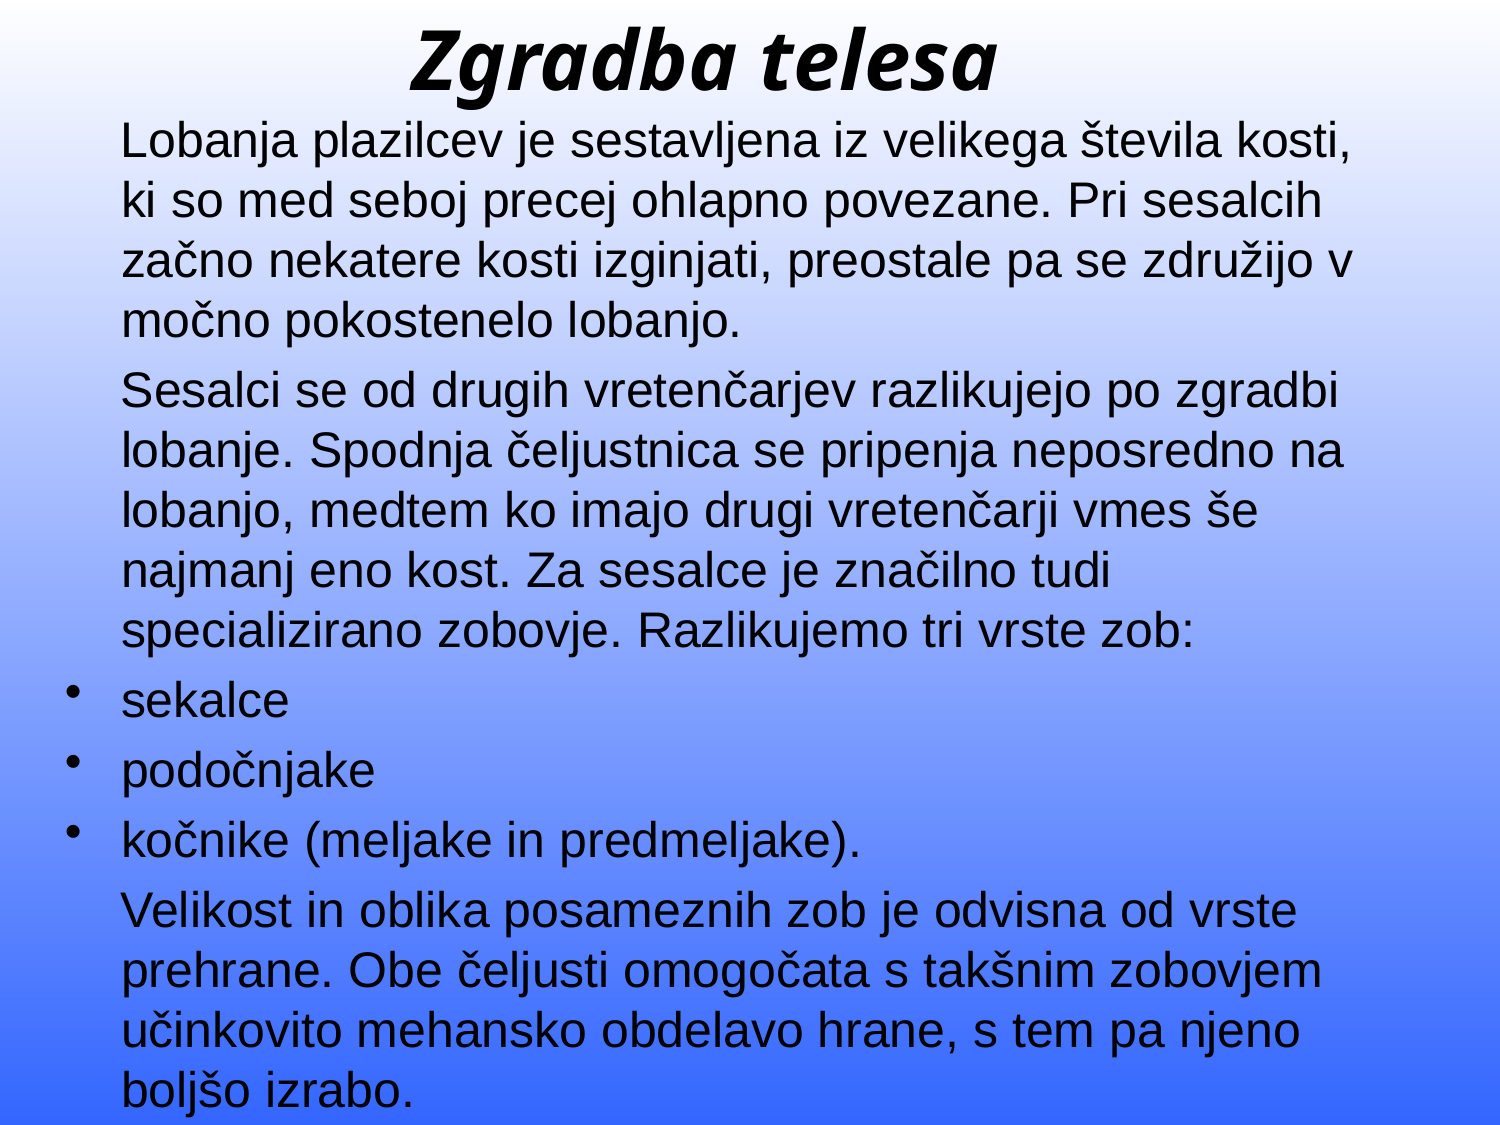

Zgradba telesa
 Lobanja plazilcev je sestavljena iz velikega števila kosti, ki so med seboj precej ohlapno povezane. Pri sesalcih začno nekatere kosti izginjati, preostale pa se združijo v močno pokostenelo lobanjo.
 Sesalci se od drugih vretenčarjev razlikujejo po zgradbi lobanje. Spodnja čeljustnica se pripenja neposredno na lobanjo, medtem ko imajo drugi vretenčarji vmes še najmanj eno kost. Za sesalce je značilno tudi specializirano zobovje. Razlikujemo tri vrste zob:
sekalce
podočnjake
kočnike (meljake in predmeljake).
 Velikost in oblika posameznih zob je odvisna od vrste prehrane. Obe čeljusti omogočata s takšnim zobovjem učinkovito mehansko obdelavo hrane, s tem pa njeno boljšo izrabo.